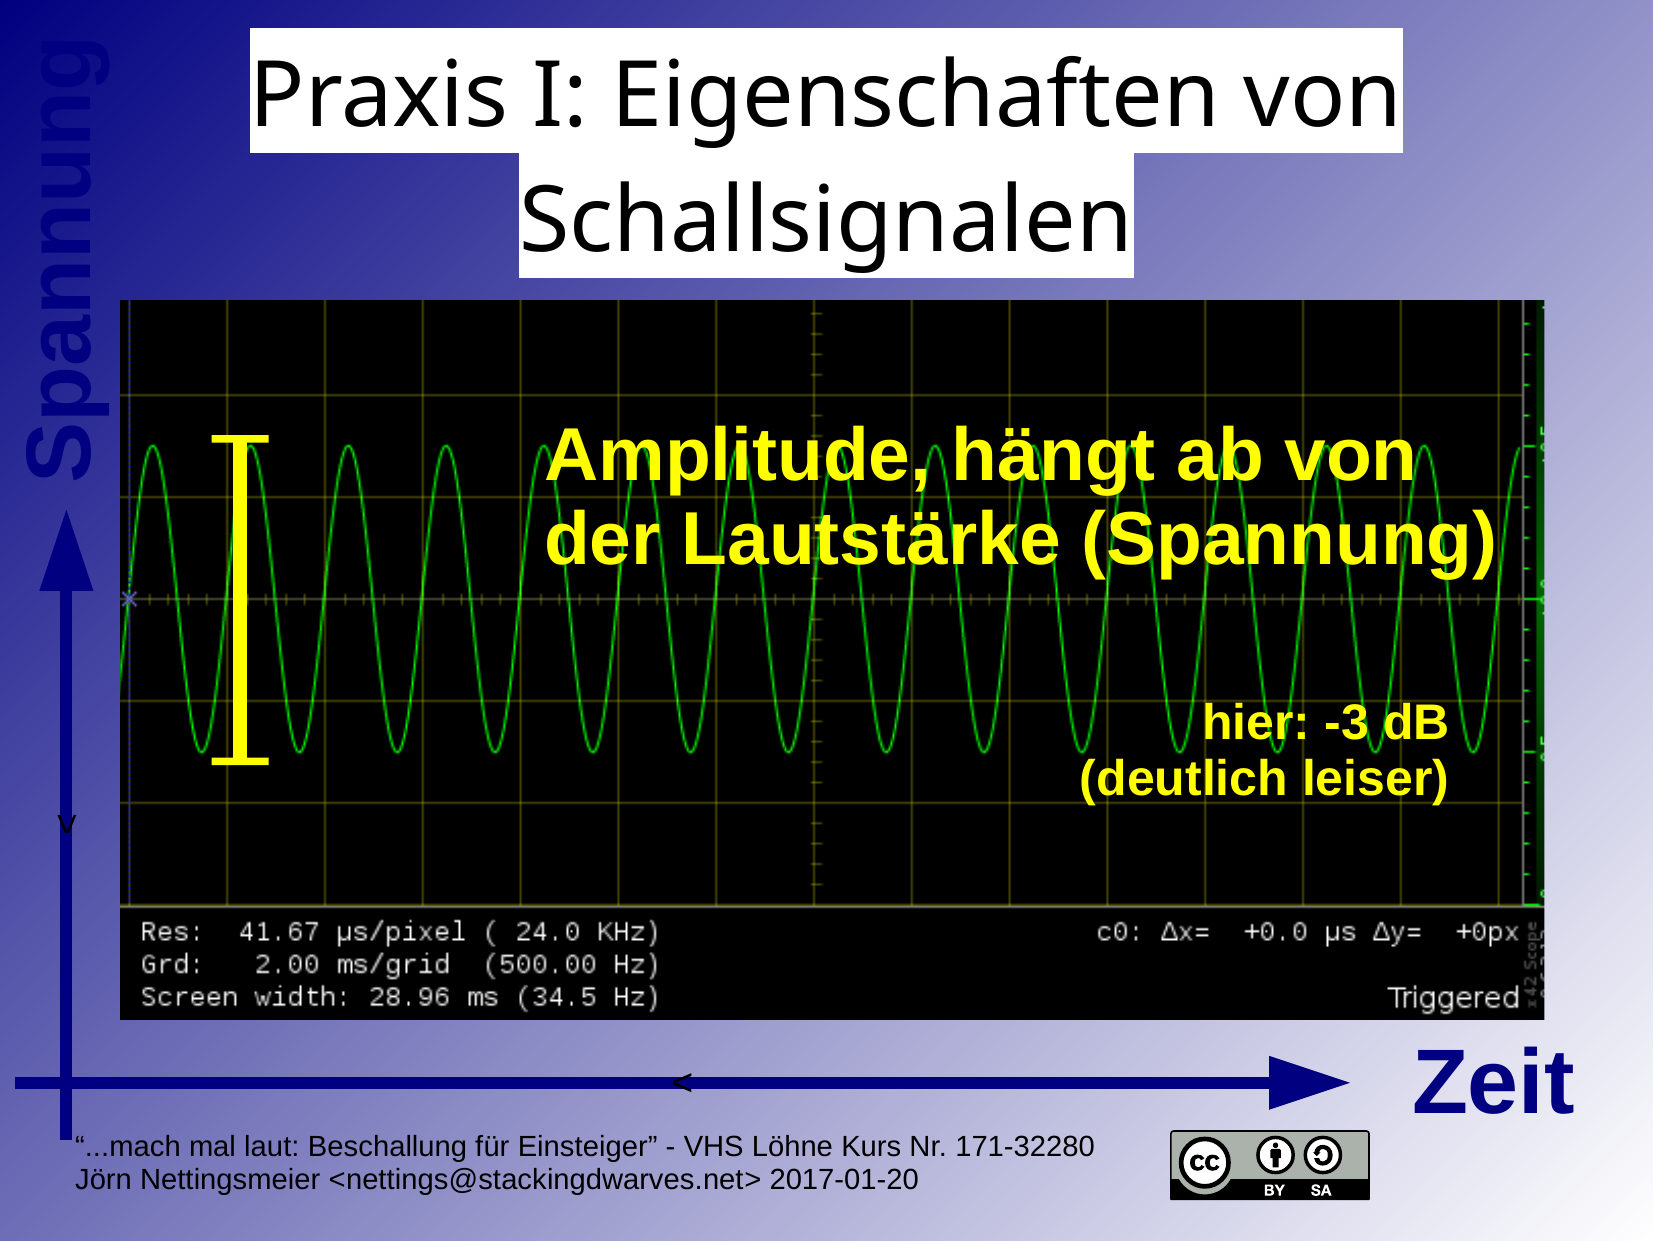

# Praxis I: Eigenschaften von Schallsignalen
Spannung
Amplitude, hängt ab von
der Lautstärke (Spannung)
<
hier: -3 dB (deutlich leiser)
Zeit
<